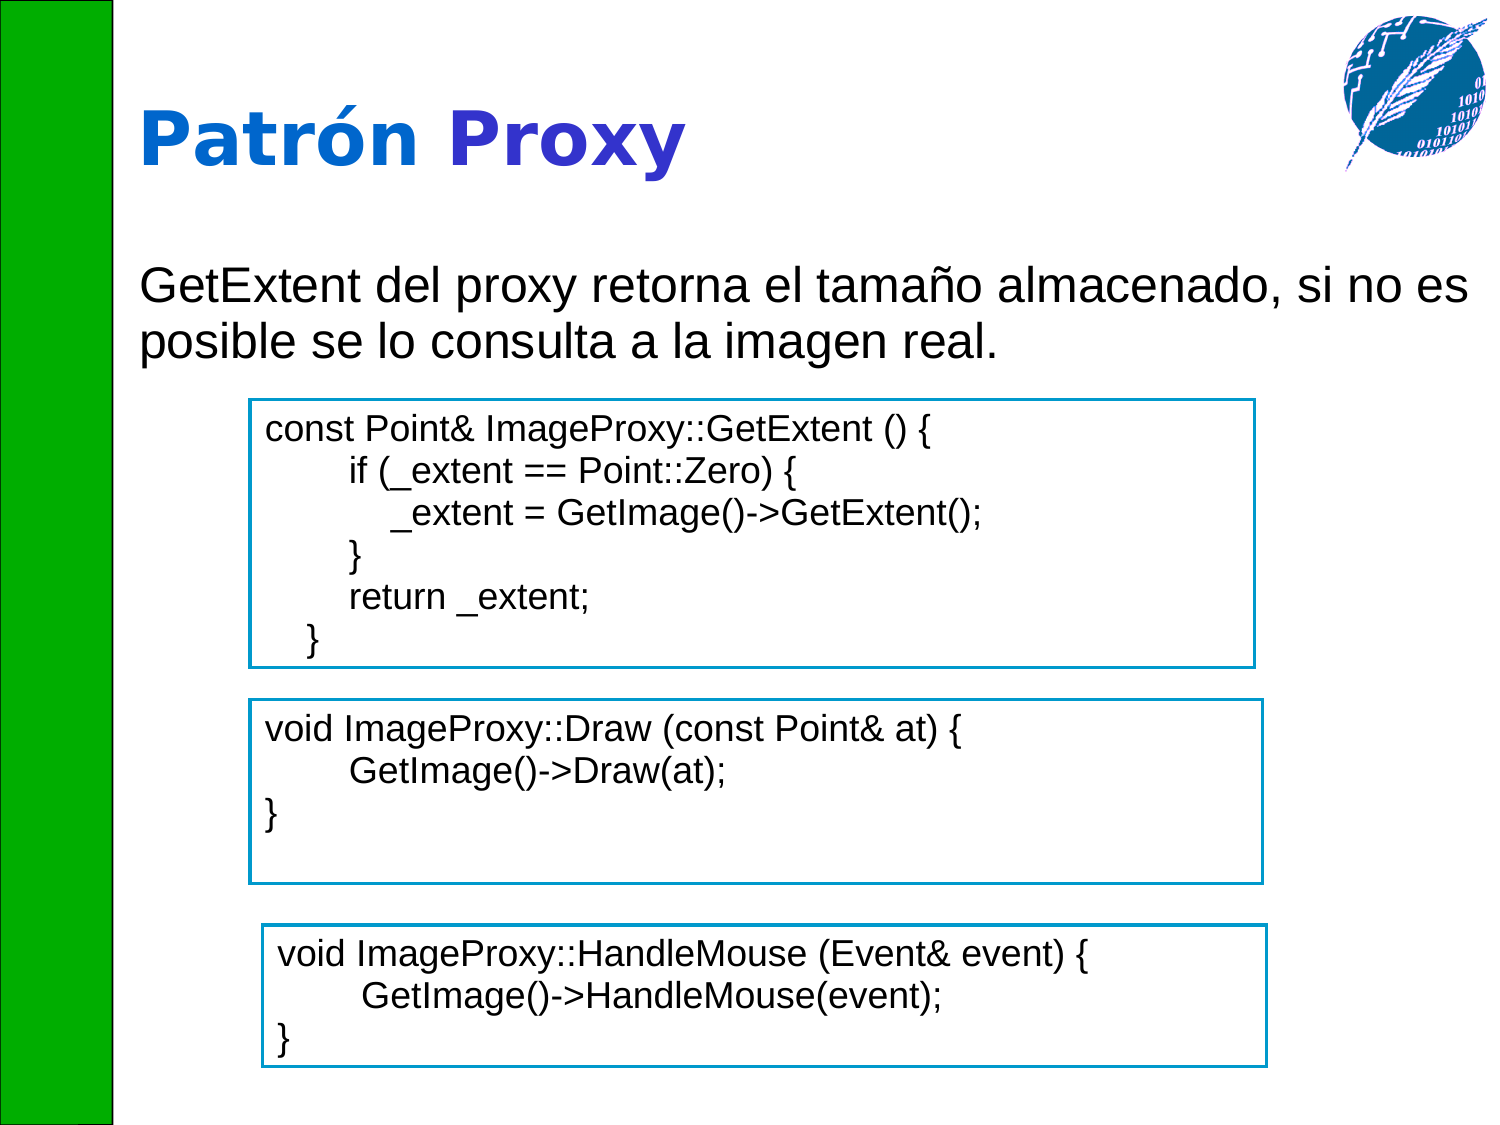

# Patrón Proxy
GetExtent del proxy retorna el tamaño almacenado, si no es posible se lo consulta a la imagen real.
const Point& ImageProxy::GetExtent () {
 if (_extent == Point::Zero) {
 _extent = GetImage()->GetExtent();
 }
 return _extent;
 }
void ImageProxy::Draw (const Point& at) {
 GetImage()->Draw(at);
}
void ImageProxy::HandleMouse (Event& event) {
 GetImage()->HandleMouse(event);
}